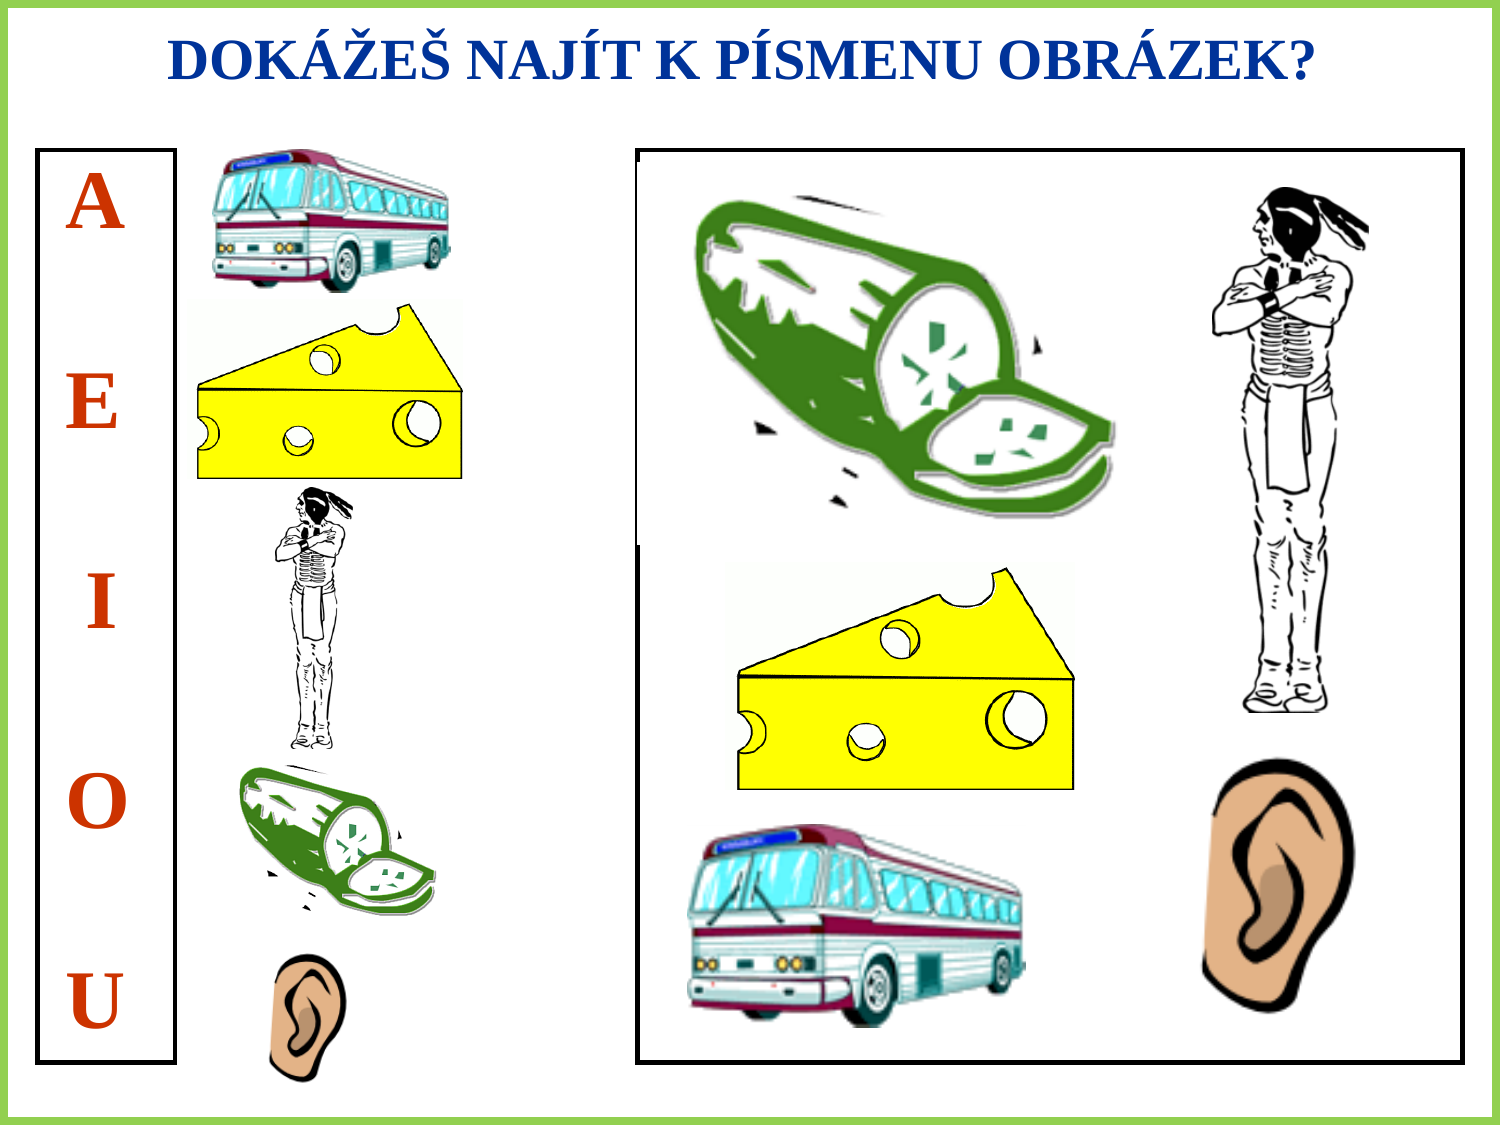

# DOKÁŽEŠ NAJÍT K PÍSMENU OBRÁZEK?
A
E
 I
O
U